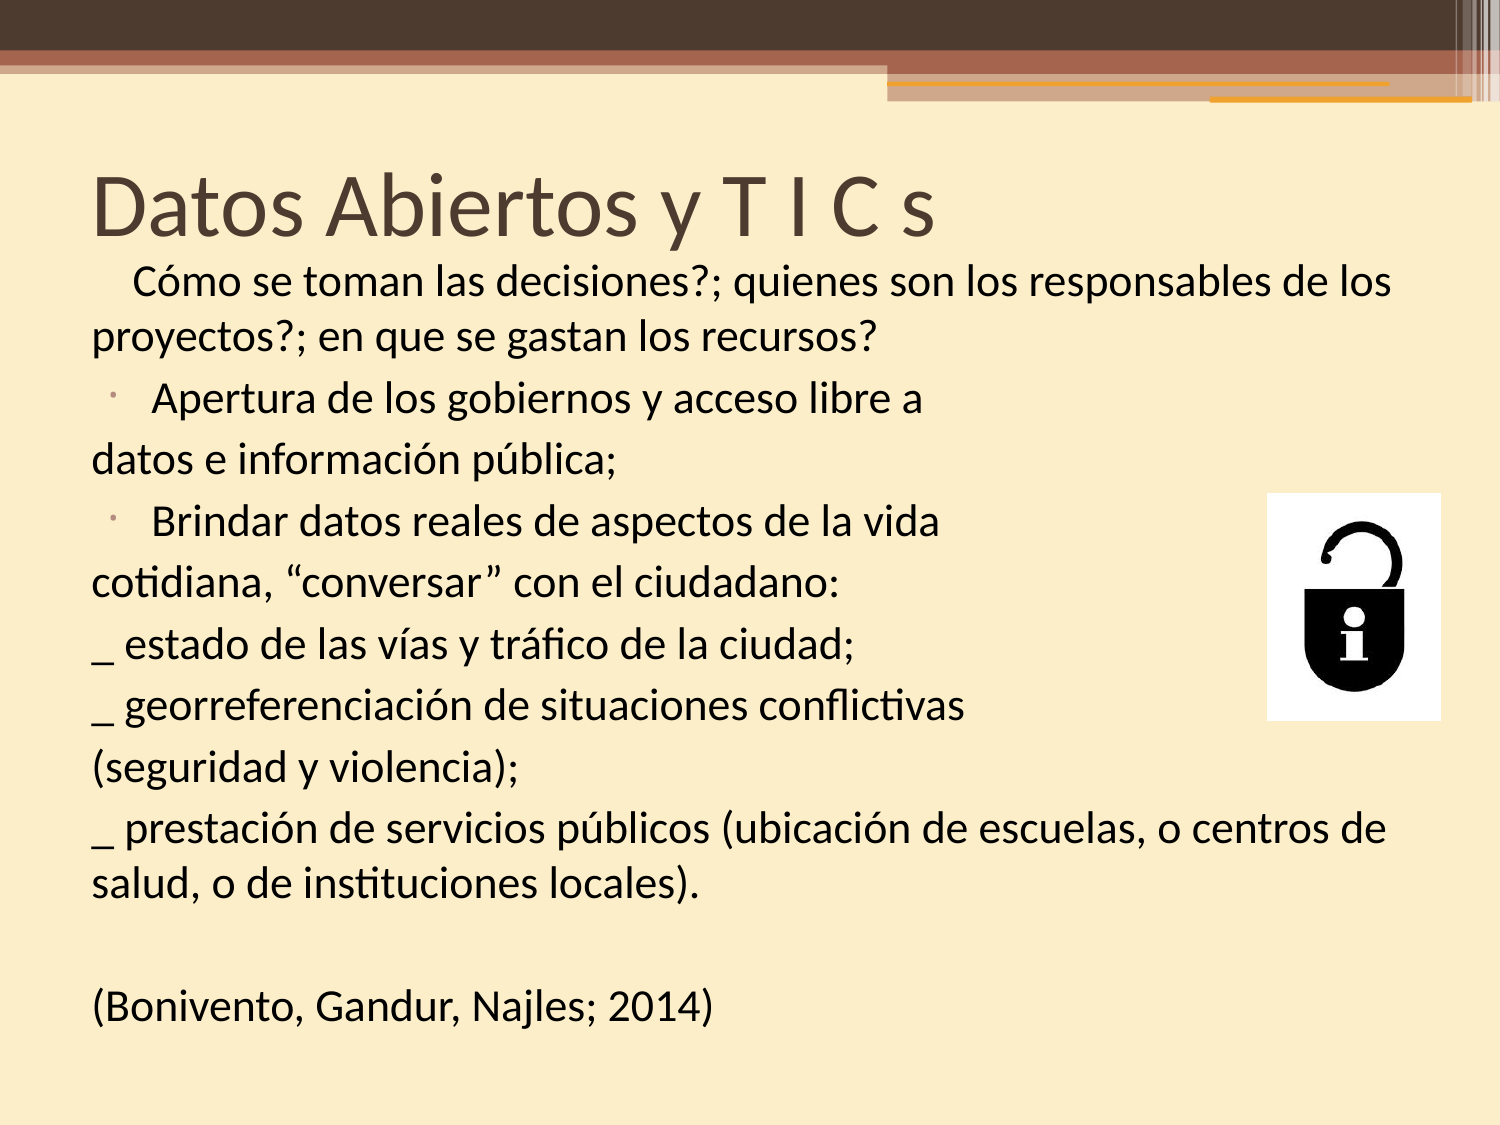

# Datos Abiertos y T I C s
 Cómo se toman las decisiones?; quienes son los responsables de los proyectos?; en que se gastan los recursos?
Apertura de los gobiernos y acceso libre a
datos e información pública;
Brindar datos reales de aspectos de la vida
cotidiana, “conversar” con el ciudadano:
_ estado de las vías y tráfico de la ciudad;
_ georreferenciación de situaciones conflictivas
(seguridad y violencia);
_ prestación de servicios públicos (ubicación de escuelas, o centros de salud, o de instituciones locales).
(Bonivento, Gandur, Najles; 2014)